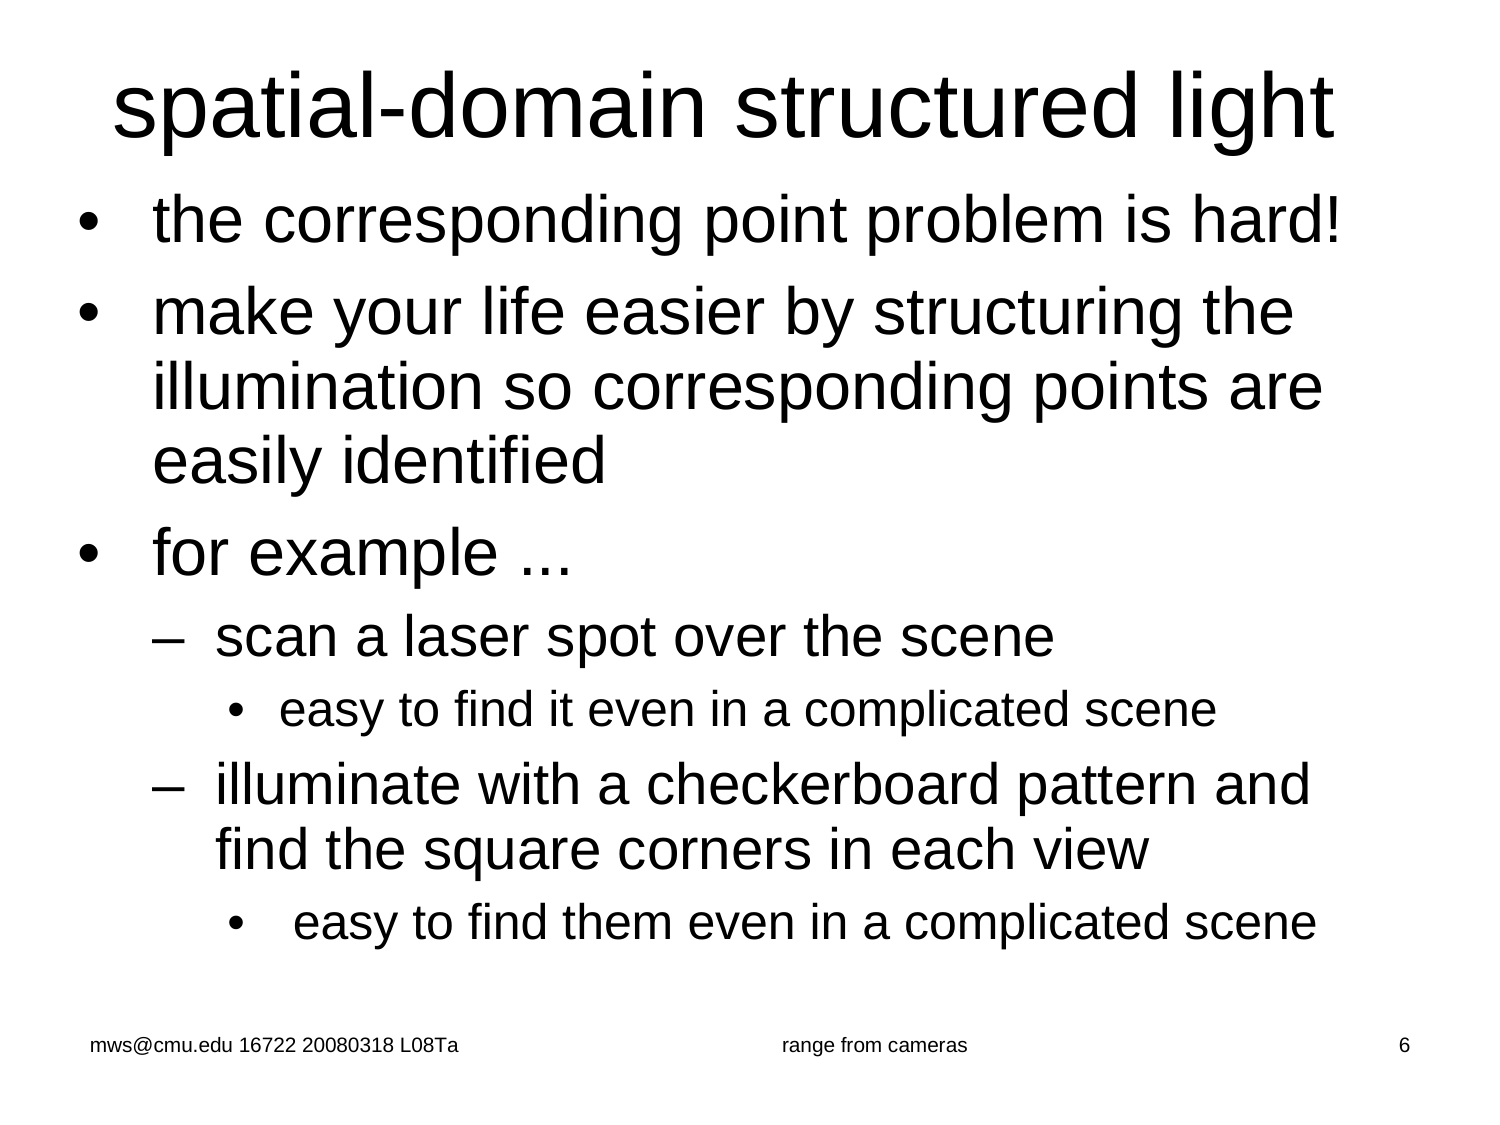

# spatial-domain structured light
 the corresponding point problem is hard!
 make your life easier by structuring the
 illumination so corresponding points are
 easily identified
 for example ...
 scan a laser spot over the scene
 easy to find it even in a complicated scene
 illuminate with a checkerboard pattern and
 find the square corners in each view
 easy to find them even in a complicated scene
mws@cmu.edu 16722 20080318 L08Ta
range from cameras